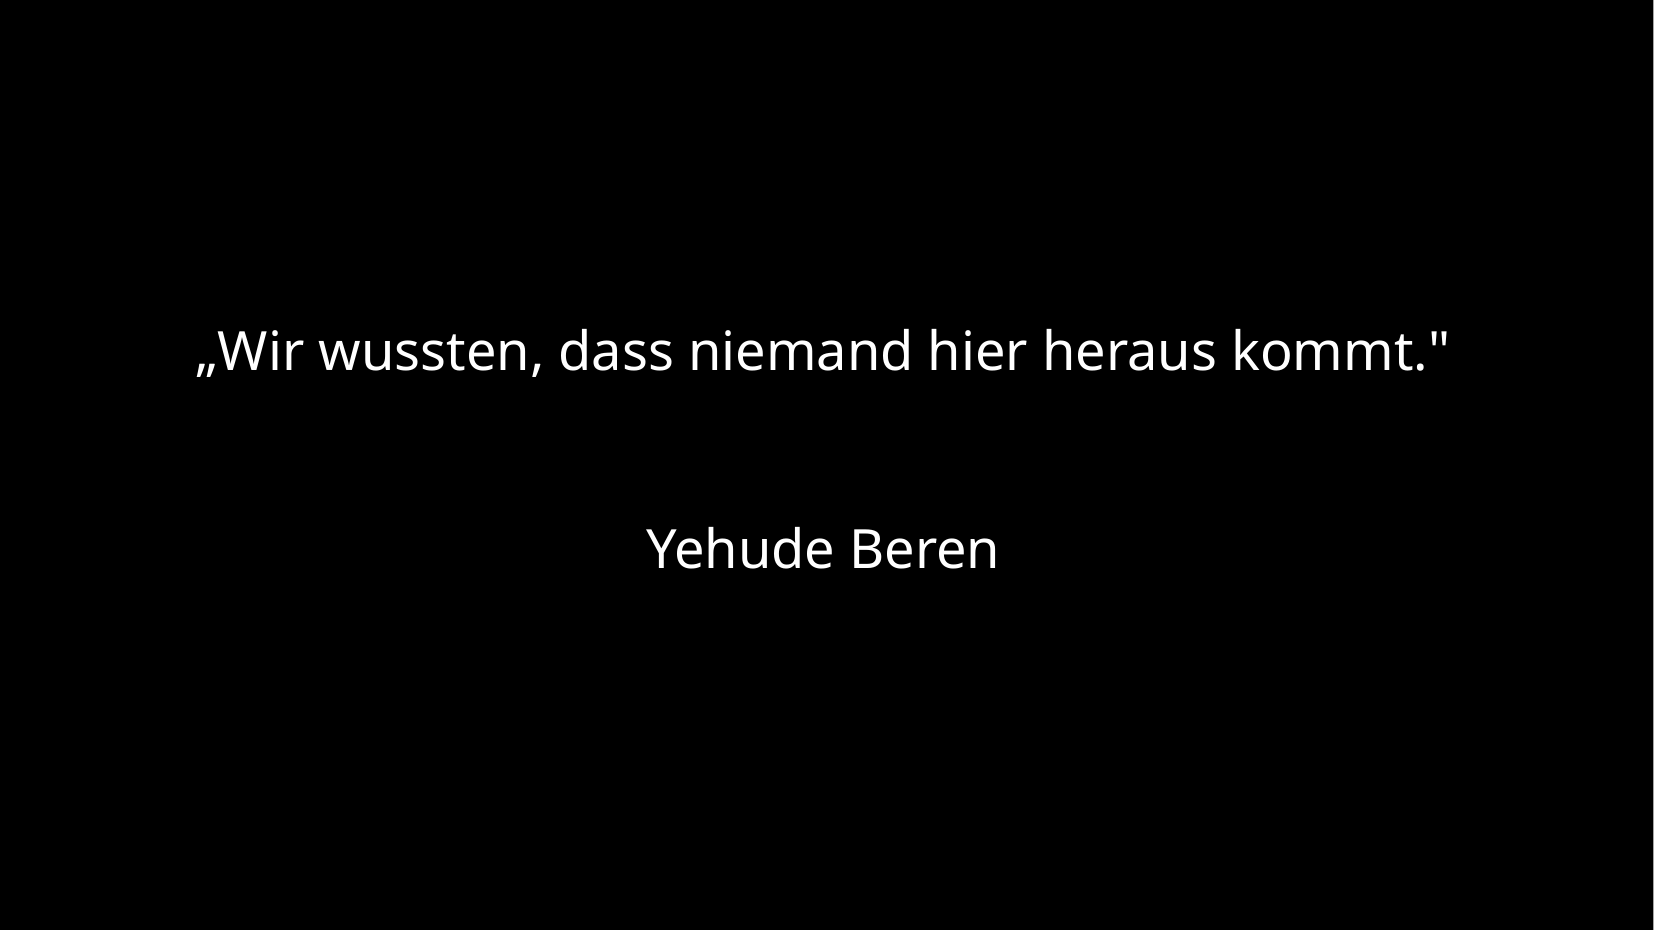

„Wir wussten, dass niemand hier heraus kommt."
Yehude Beren